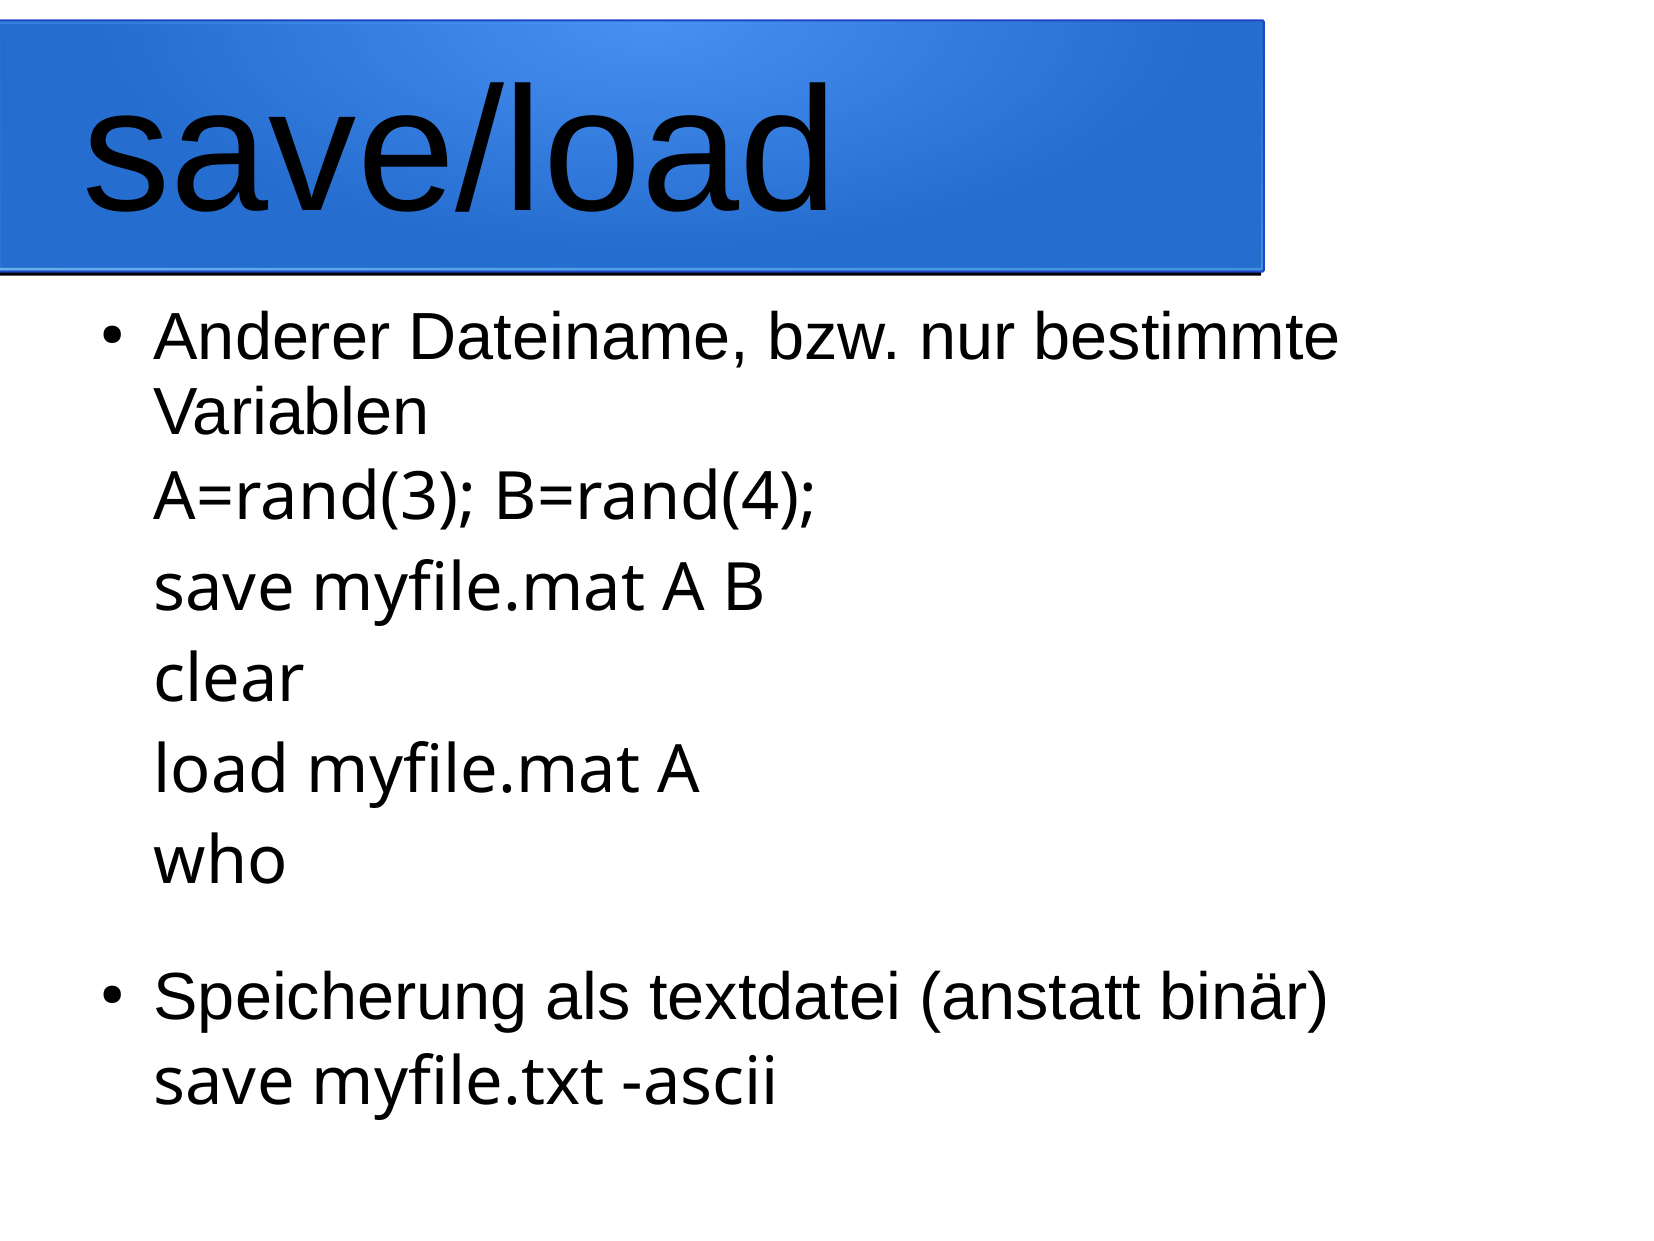

# save/load
Anderer Dateiname, bzw. nur bestimmte Variablen
A=rand(3); B=rand(4);
save myfile.mat A B
clear
load myfile.mat A
who
Speicherung als textdatei (anstatt binär)
save myfile.txt -ascii